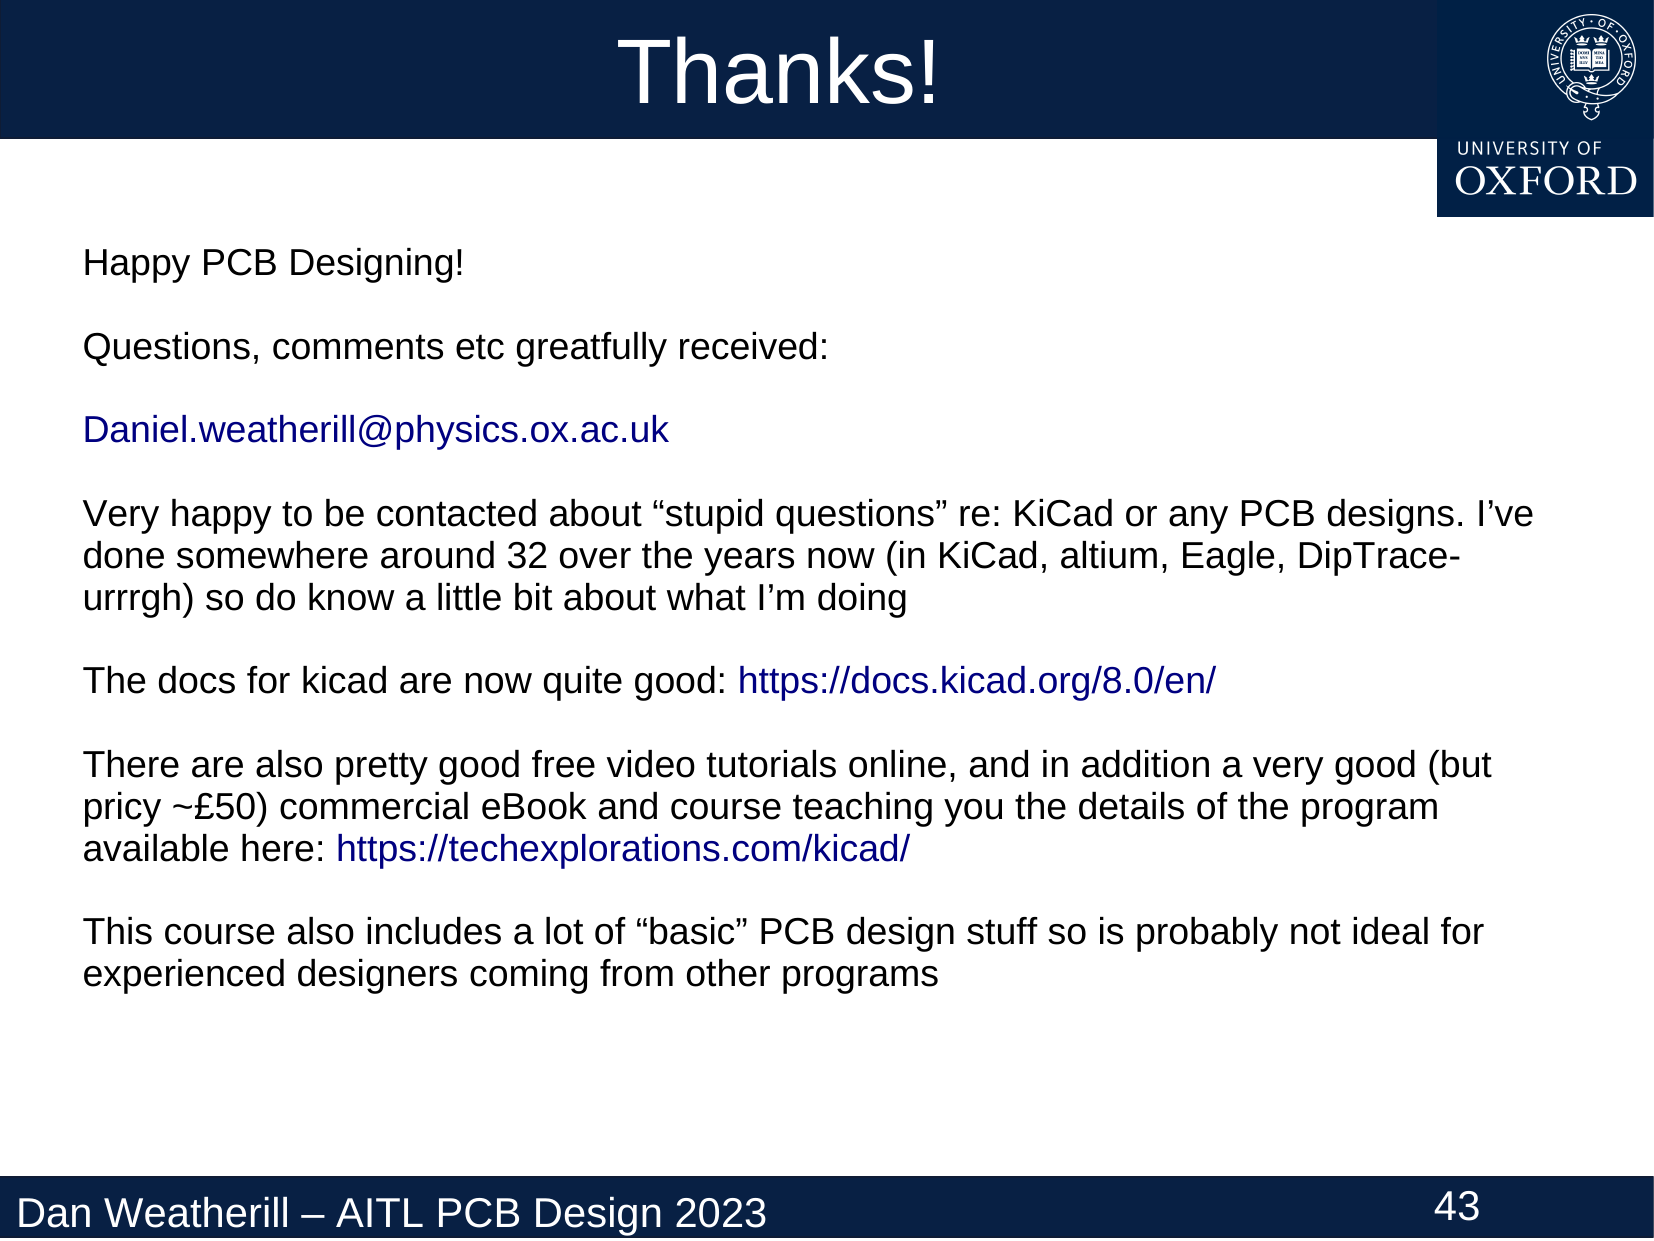

# Thanks!
Happy PCB Designing!
Questions, comments etc greatfully received:
Daniel.weatherill@physics.ox.ac.uk
Very happy to be contacted about “stupid questions” re: KiCad or any PCB designs. I’ve done somewhere around 32 over the years now (in KiCad, altium, Eagle, DipTrace- urrrgh) so do know a little bit about what I’m doing
The docs for kicad are now quite good: https://docs.kicad.org/8.0/en/
There are also pretty good free video tutorials online, and in addition a very good (but pricy ~£50) commercial eBook and course teaching you the details of the program available here: https://techexplorations.com/kicad/
This course also includes a lot of “basic” PCB design stuff so is probably not ideal for experienced designers coming from other programs